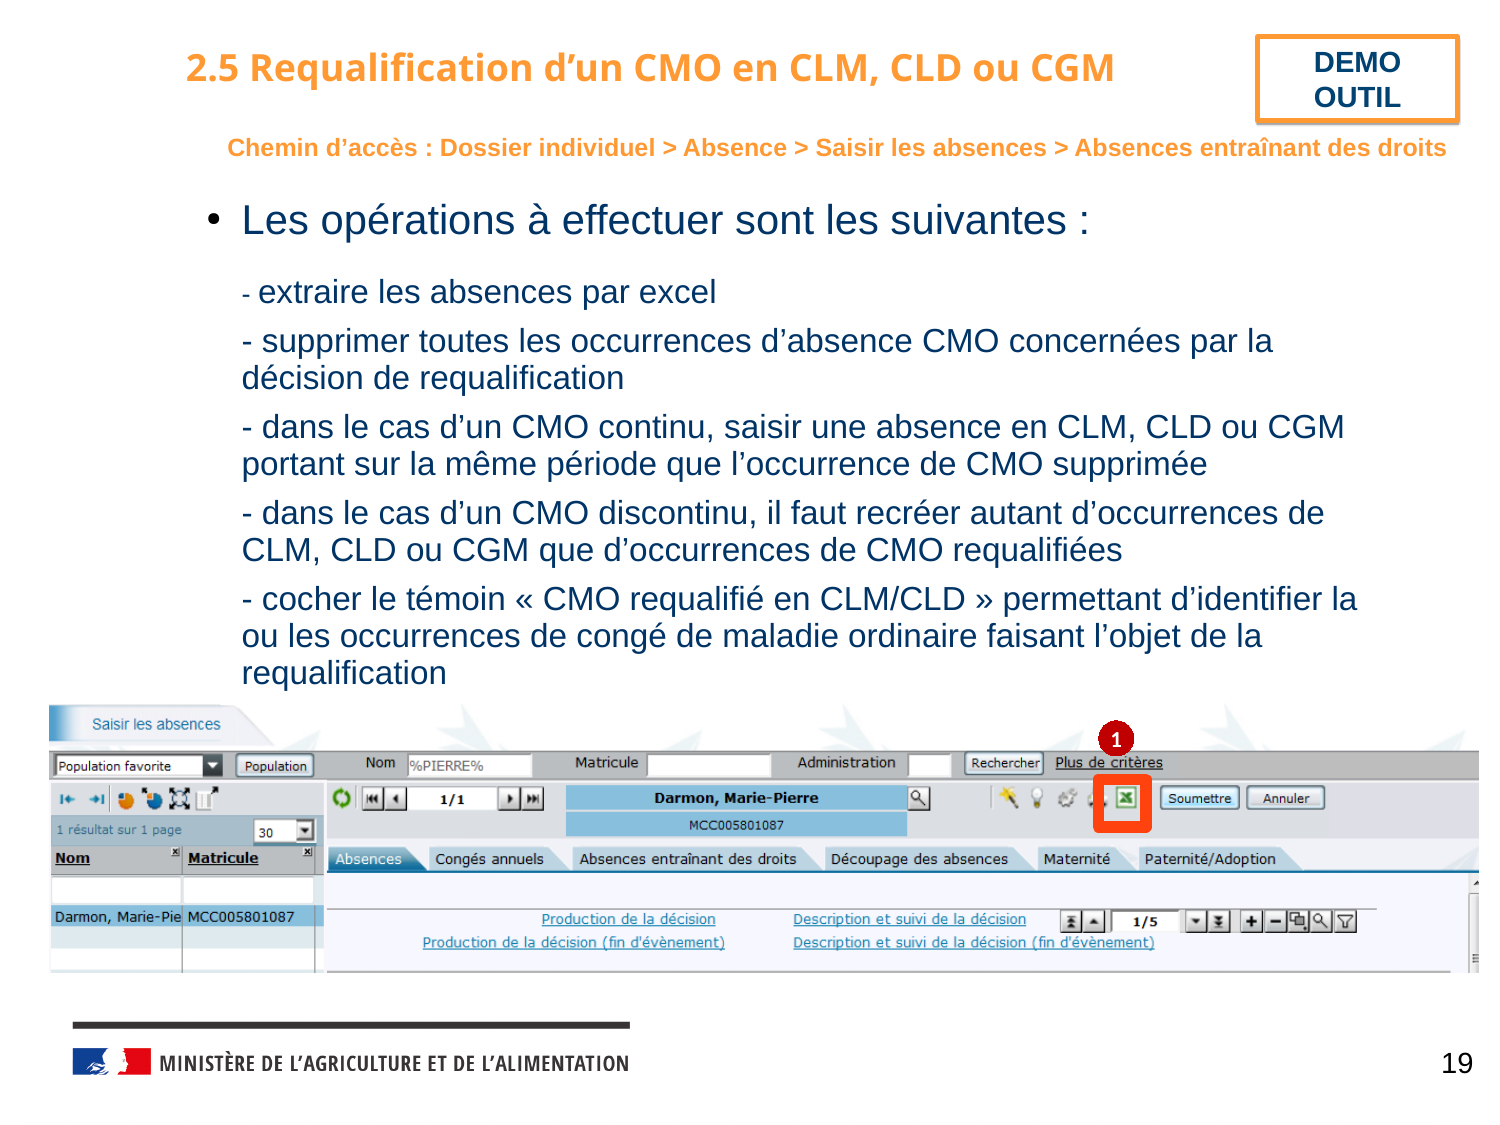

2.5 Requalification d’un CMO en CLM, CLD ou CGM
DEMO OUTIL
Chemin d’accès : Dossier individuel > Absence > Saisir les absences > Absences entraînant des droits
Les opérations à effectuer sont les suivantes :
- extraire les absences par excel
- supprimer toutes les occurrences d’absence CMO concernées par la décision de requalification
- dans le cas d’un CMO continu, saisir une absence en CLM, CLD ou CGM portant sur la même période que l’occurrence de CMO supprimée
- dans le cas d’un CMO discontinu, il faut recréer autant d’occurrences de CLM, CLD ou CGM que d’occurrences de CMO requalifiées
- cocher le témoin « CMO requalifié en CLM/CLD » permettant d’identifier la ou les occurrences de congé de maladie ordinaire faisant l’objet de la requalification
1